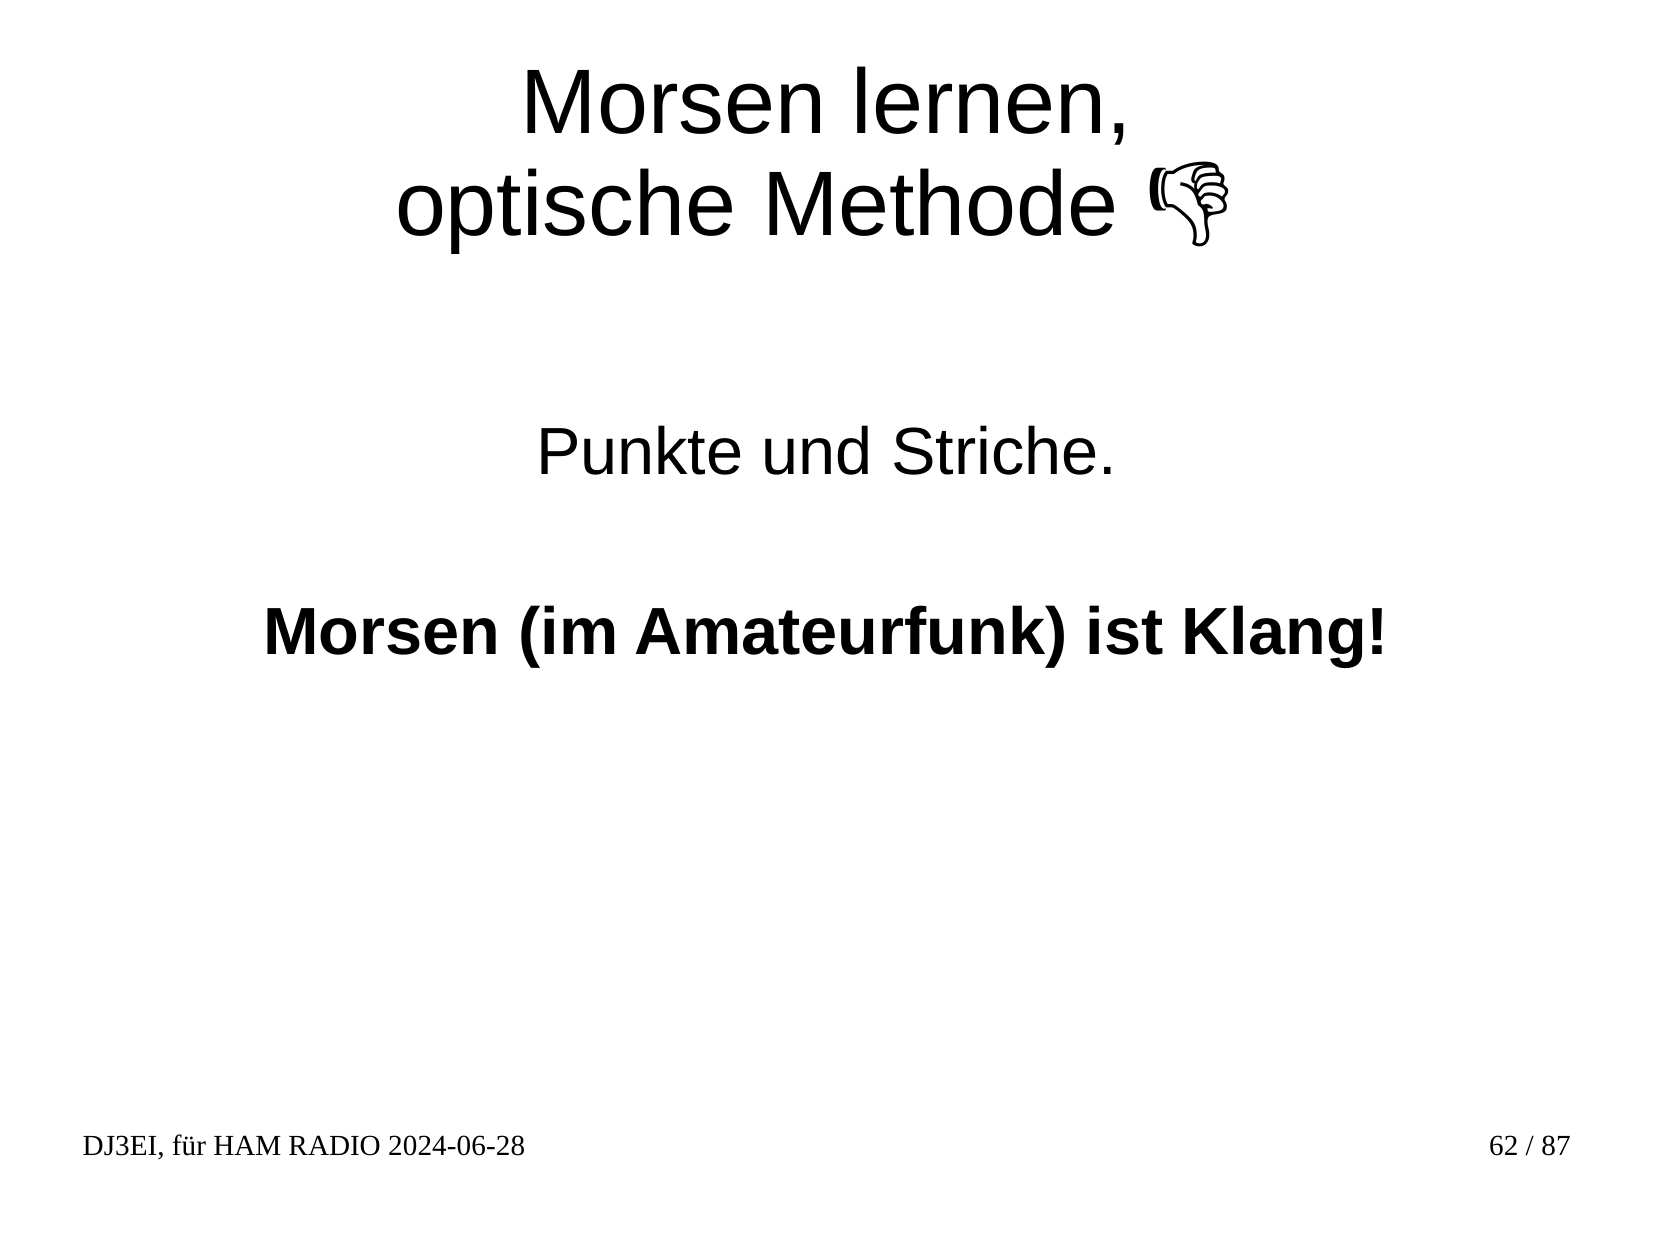

# Morsen lernen, optische Methode 👎
Punkte und Striche.
Morsen (im Amateurfunk) ist Klang!
62